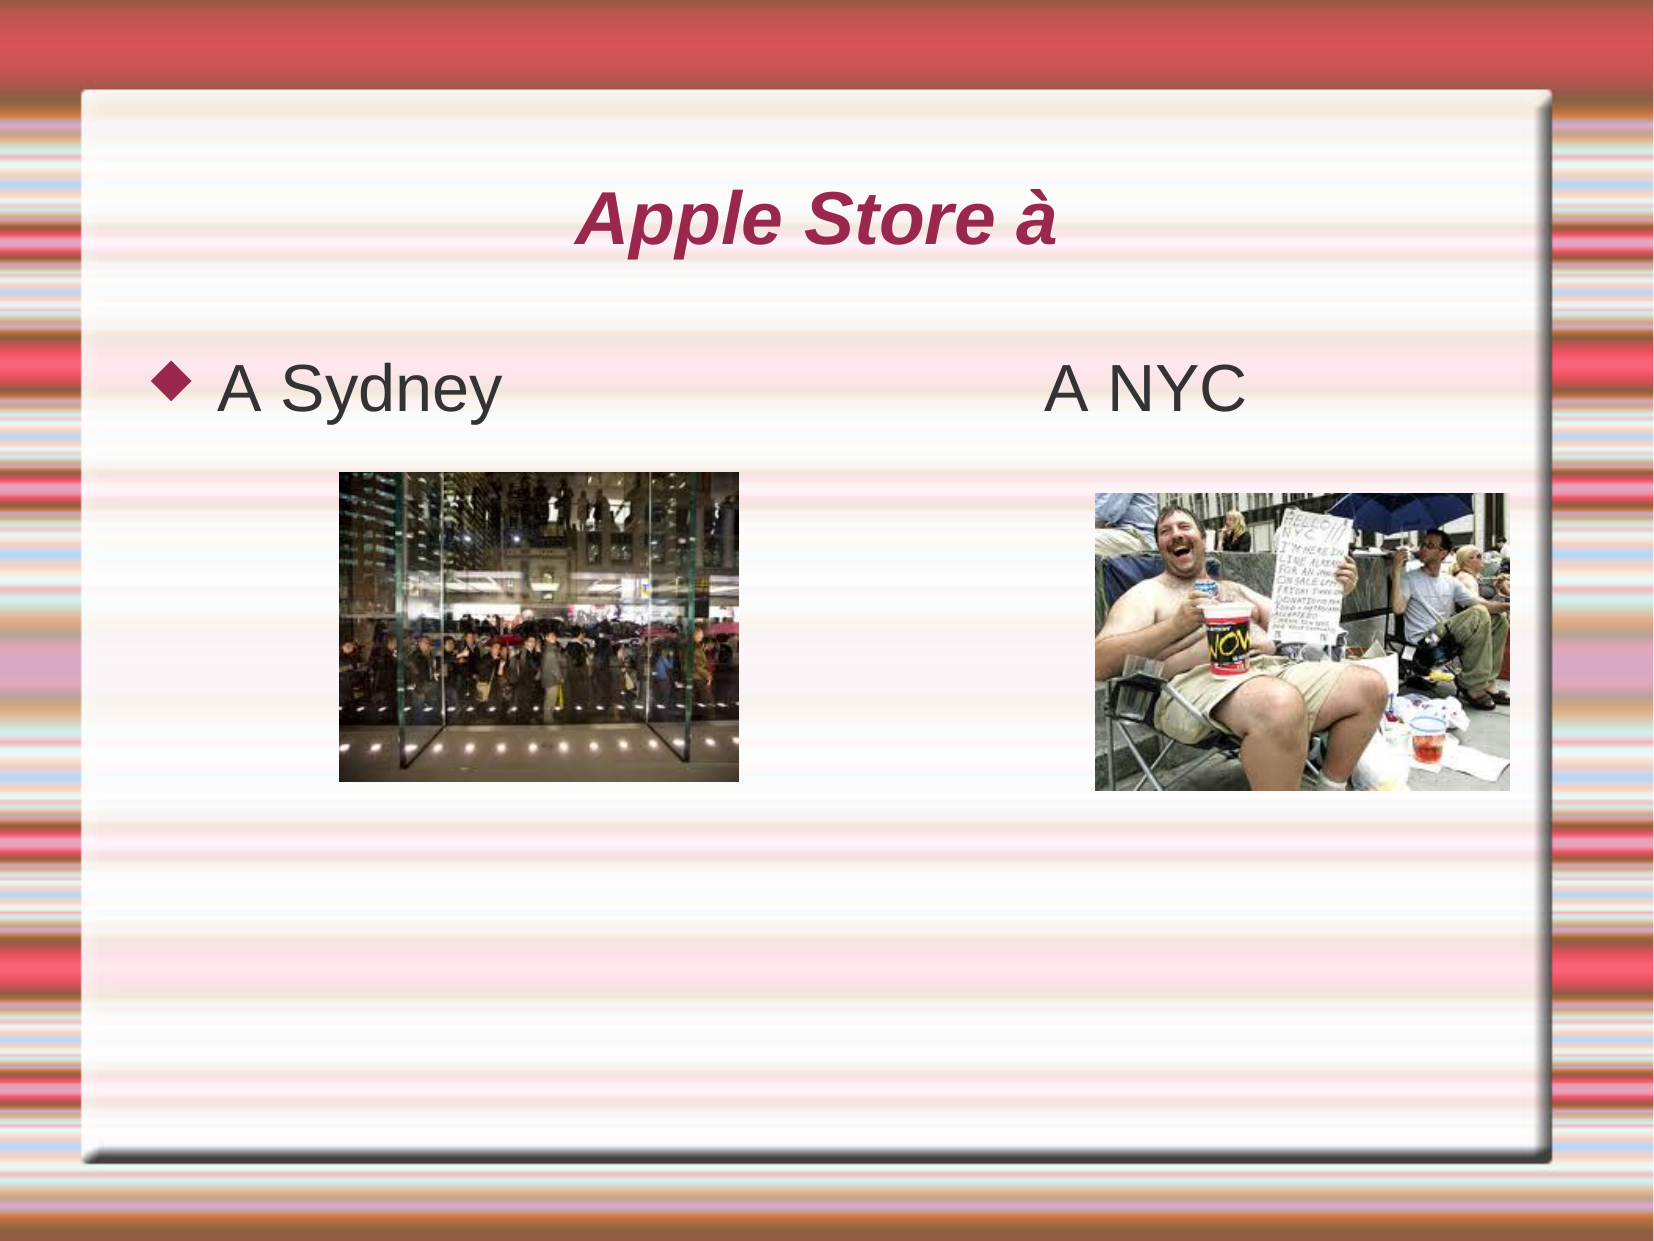

# Apple Store à
A Sydney 					A NYC